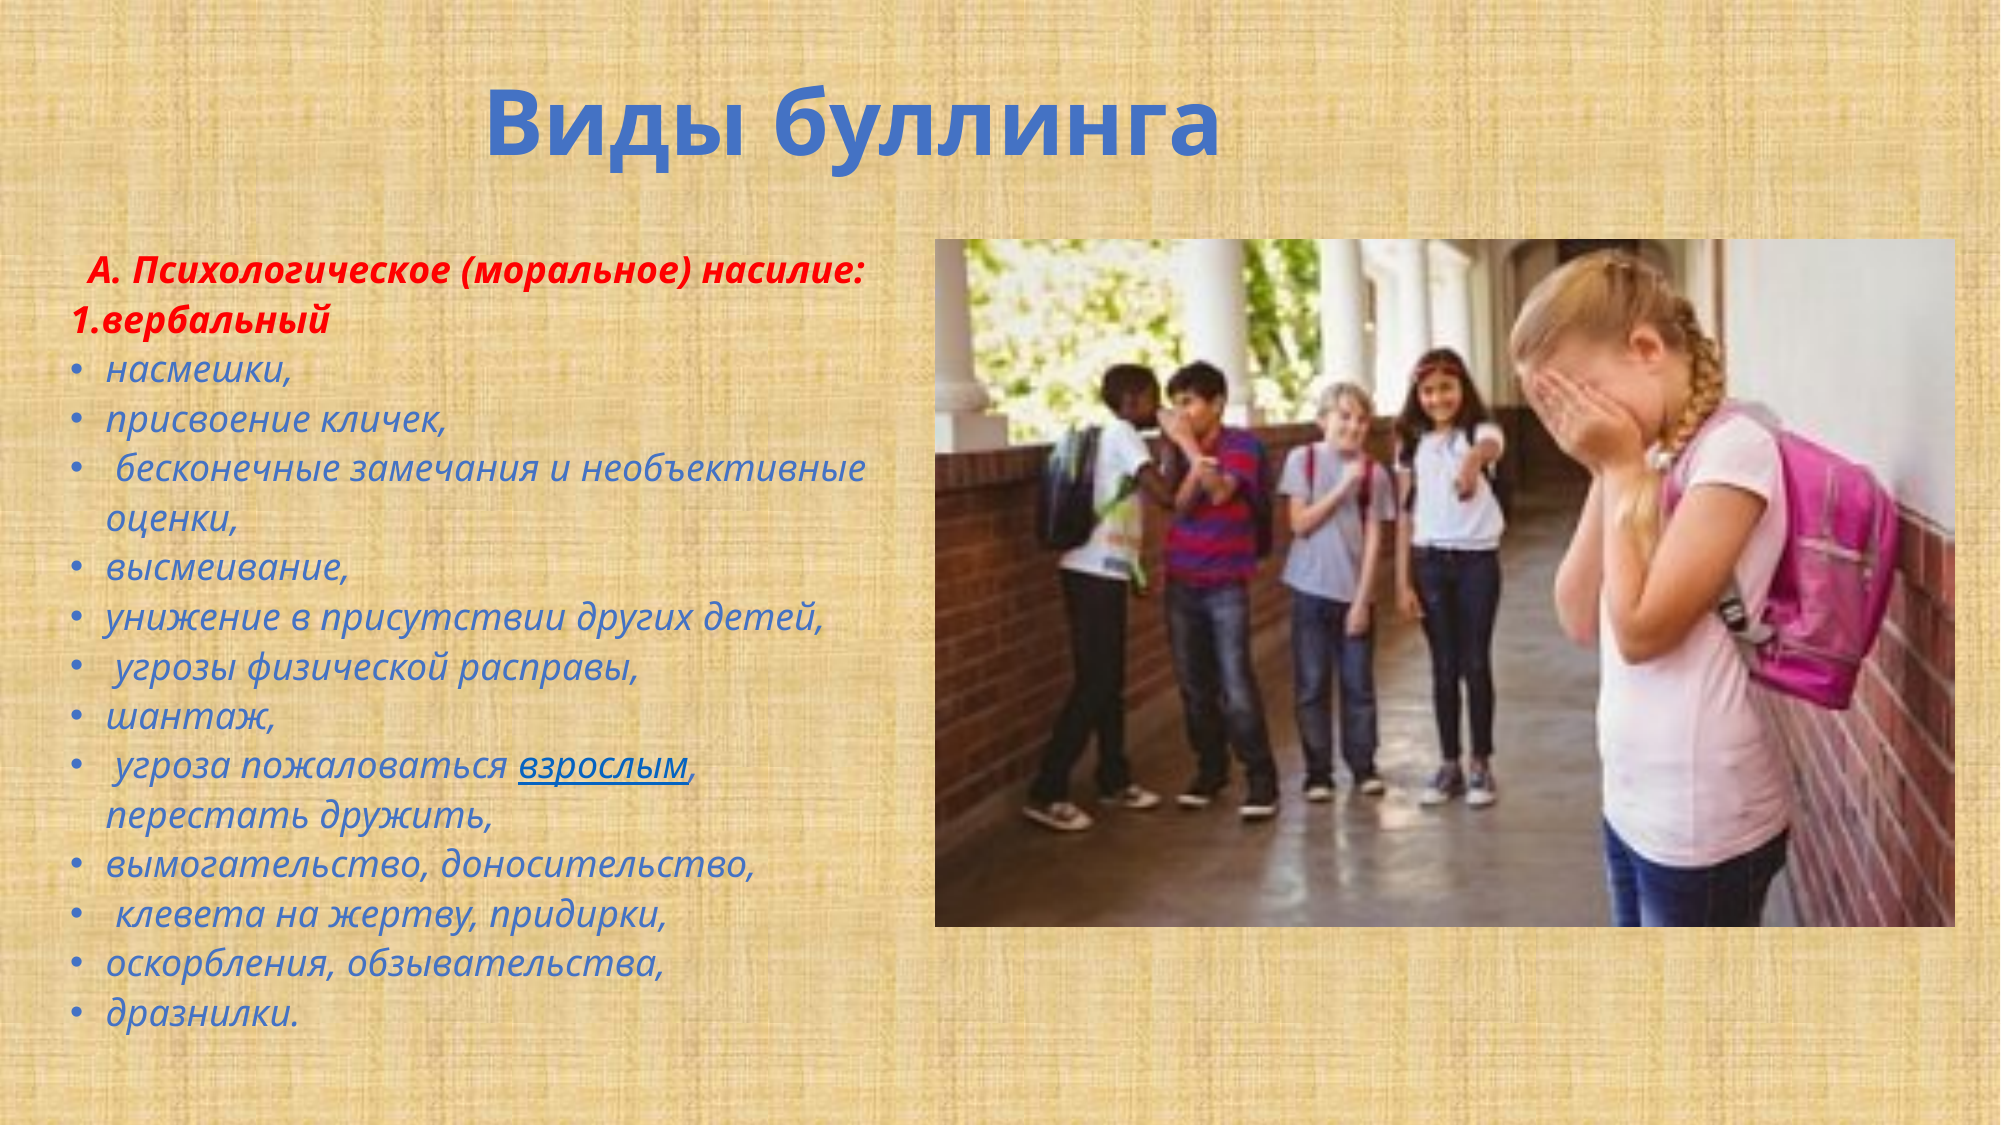

Виды буллинга
А. Психологическое (моральное) насилие:
1.вербальный
насмешки,
присвоение кличек,
 бесконечные замечания и необъективные оценки,
высмеивание,
унижение в присутствии других детей,
 угрозы физической расправы,
шантаж,
 угроза пожаловаться взрослым, перестать дружить,
вымогательство, доносительство,
 клевета на жертву, придирки,
оскорбления, обзывательства,
дразнилки.